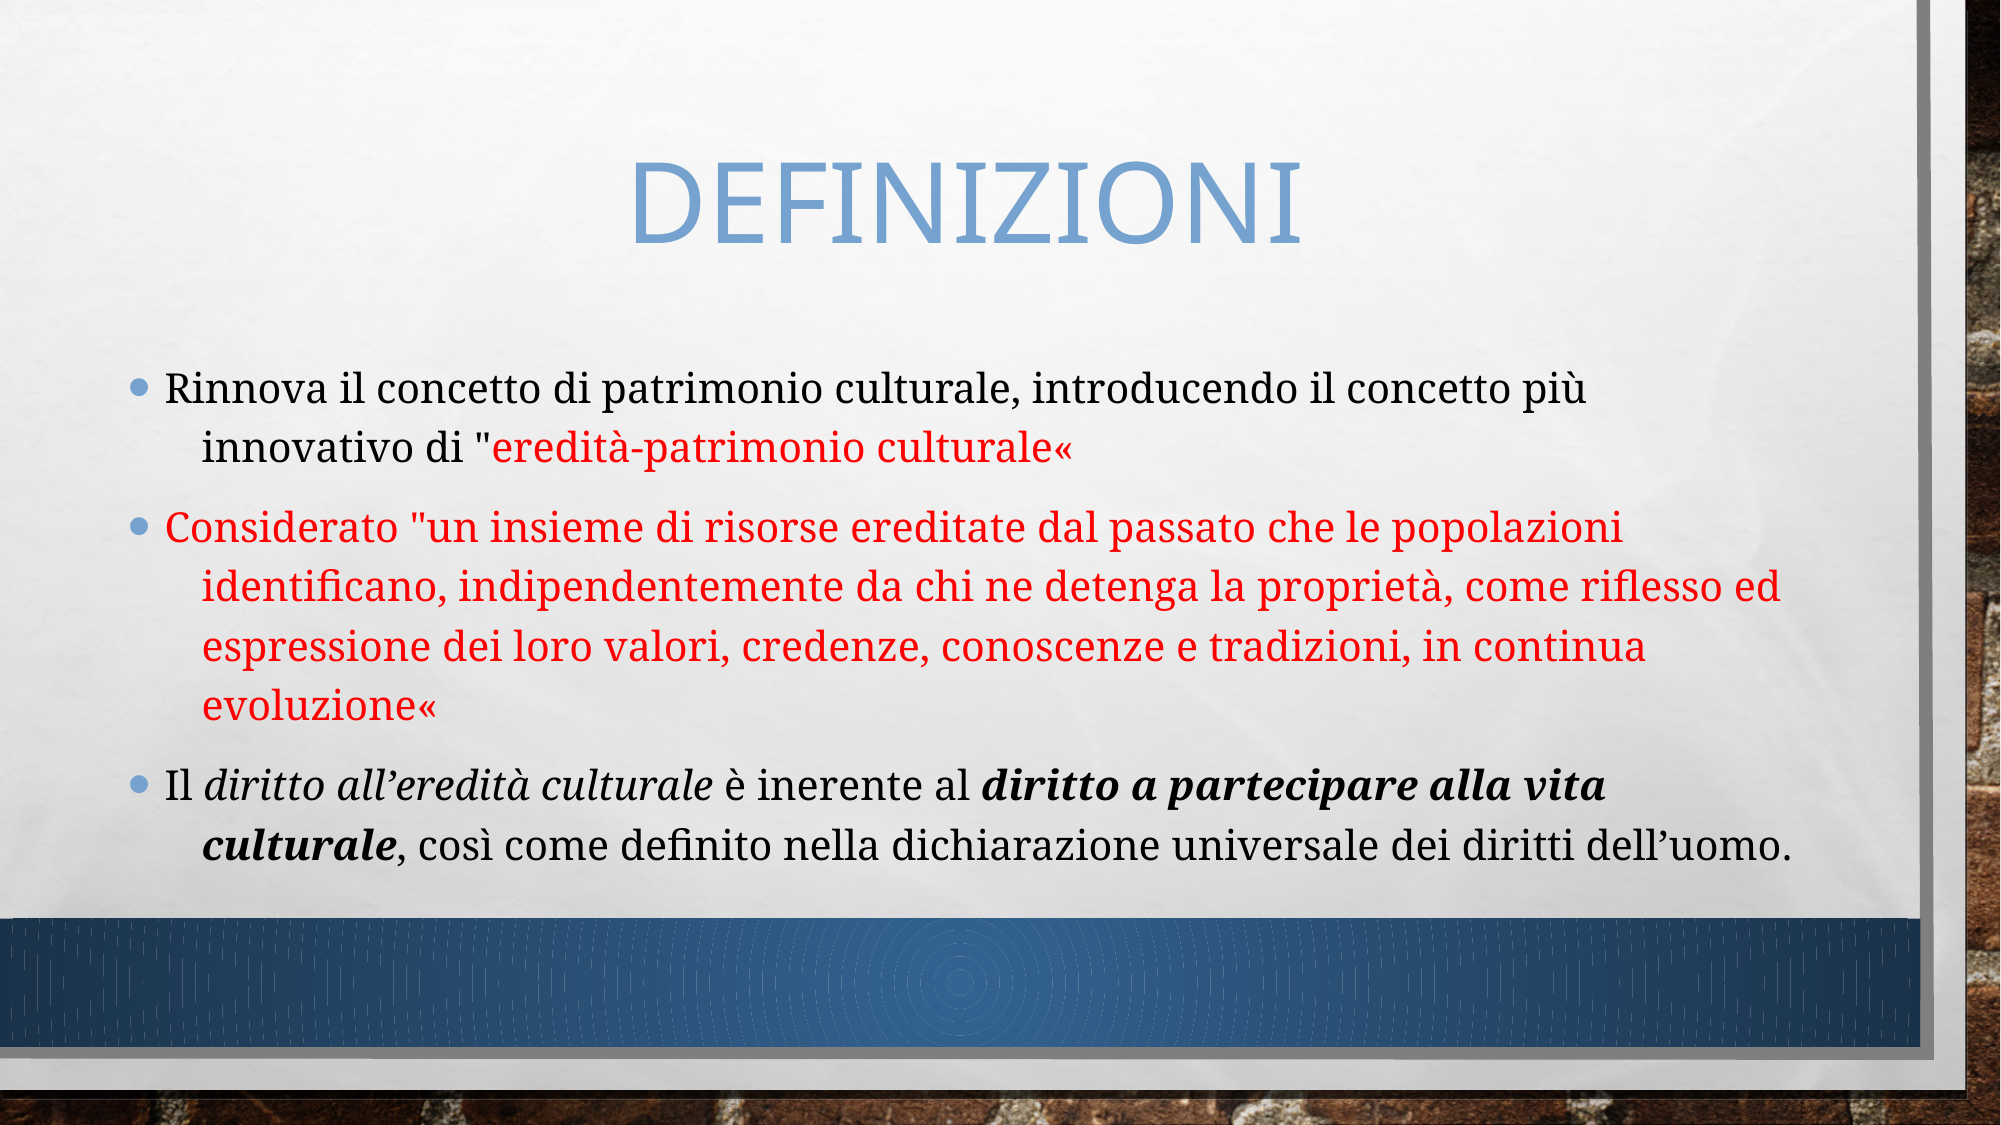

# Definizioni
Rinnova il concetto di patrimonio culturale, introducendo il concetto più innovativo di "eredità-patrimonio culturale«
Considerato "un insieme di risorse ereditate dal passato che le popolazioni identificano, indipendentemente da chi ne detenga la proprietà, come riflesso ed espressione dei loro valori, credenze, conoscenze e tradizioni, in continua evoluzione«
Il diritto all’eredità culturale è inerente al diritto a partecipare alla vita culturale, così come definito nella dichiarazione universale dei diritti dell’uomo.